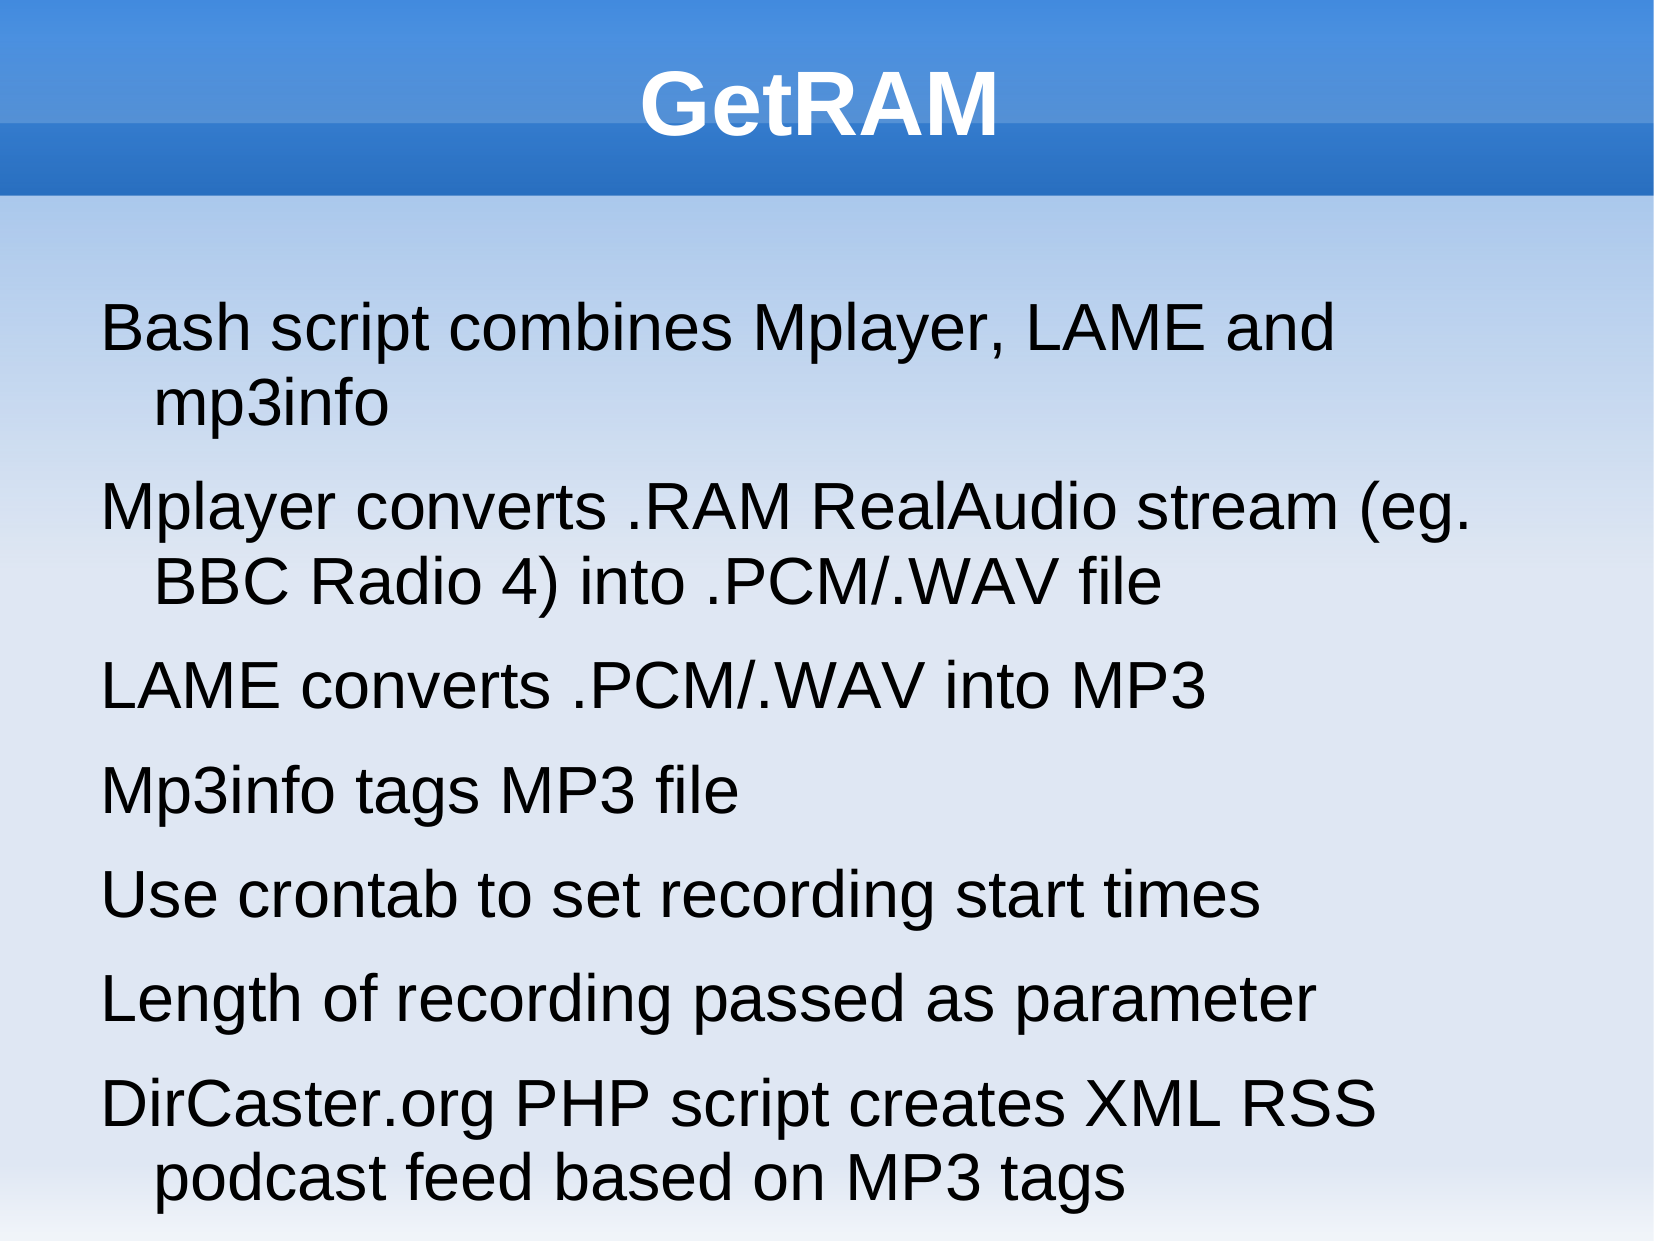

# GetRAM
Bash script combines Mplayer, LAME and mp3info
Mplayer converts .RAM RealAudio stream (eg. BBC Radio 4) into .PCM/.WAV file
LAME converts .PCM/.WAV into MP3
Mp3info tags MP3 file
Use crontab to set recording start times
Length of recording passed as parameter
DirCaster.org PHP script creates XML RSS podcast feed based on MP3 tags